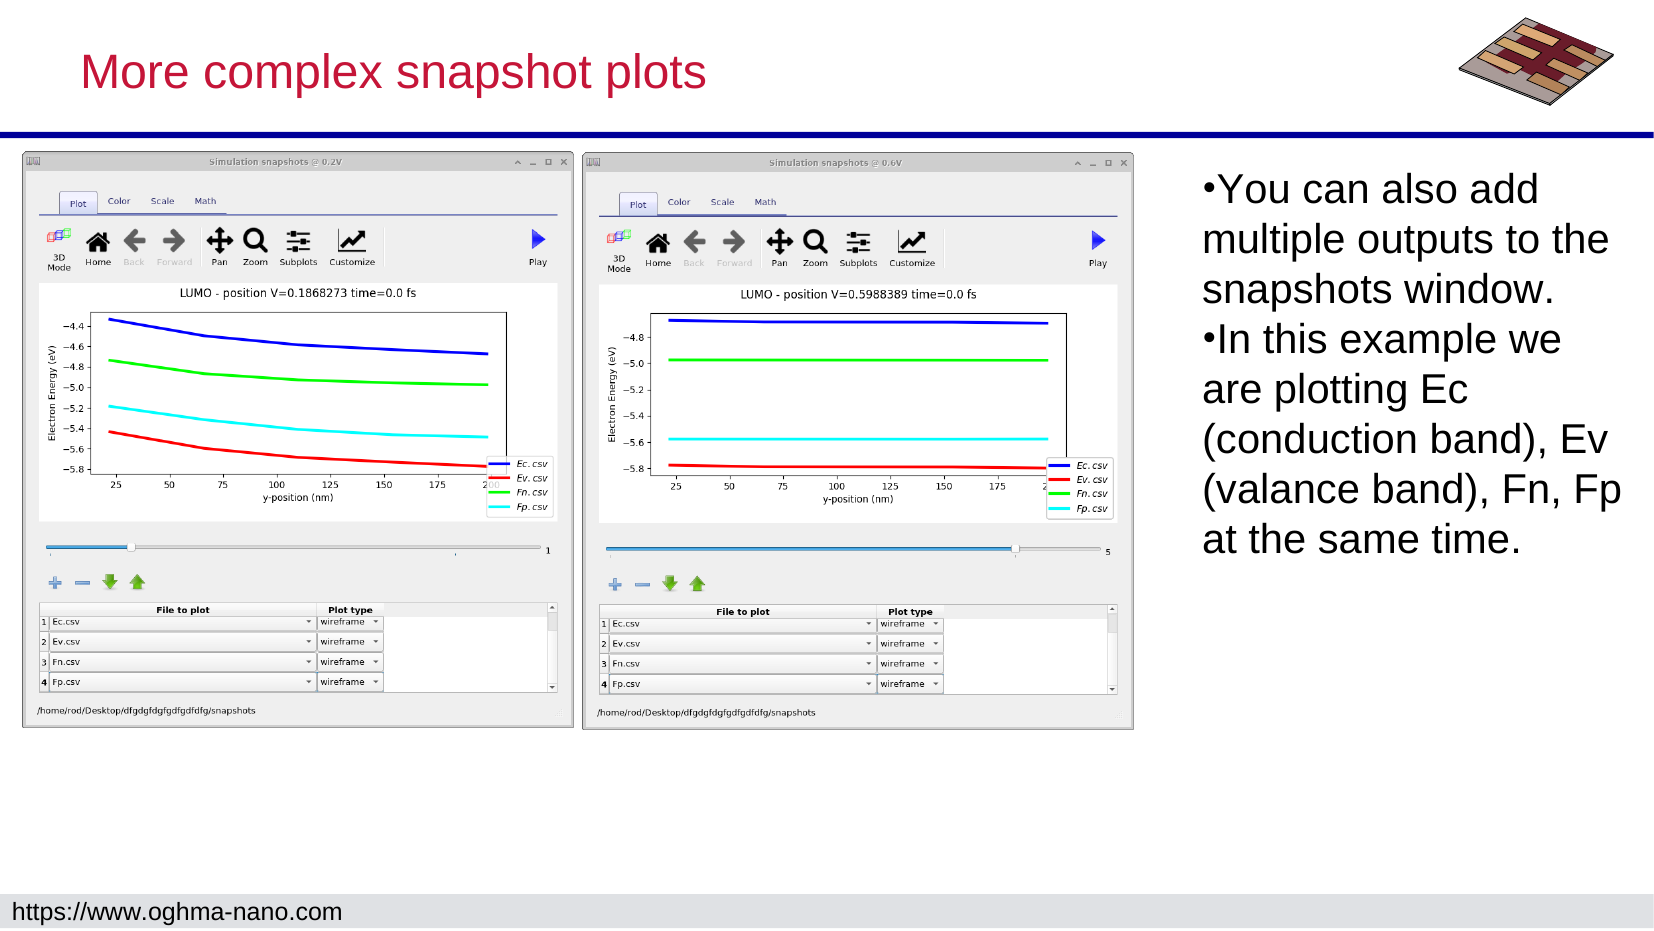

# More complex snapshot plots
You can also add multiple outputs to the snapshots window.
In this example we are plotting Ec (conduction band), Ev (valance band), Fn, Fp at the same time.